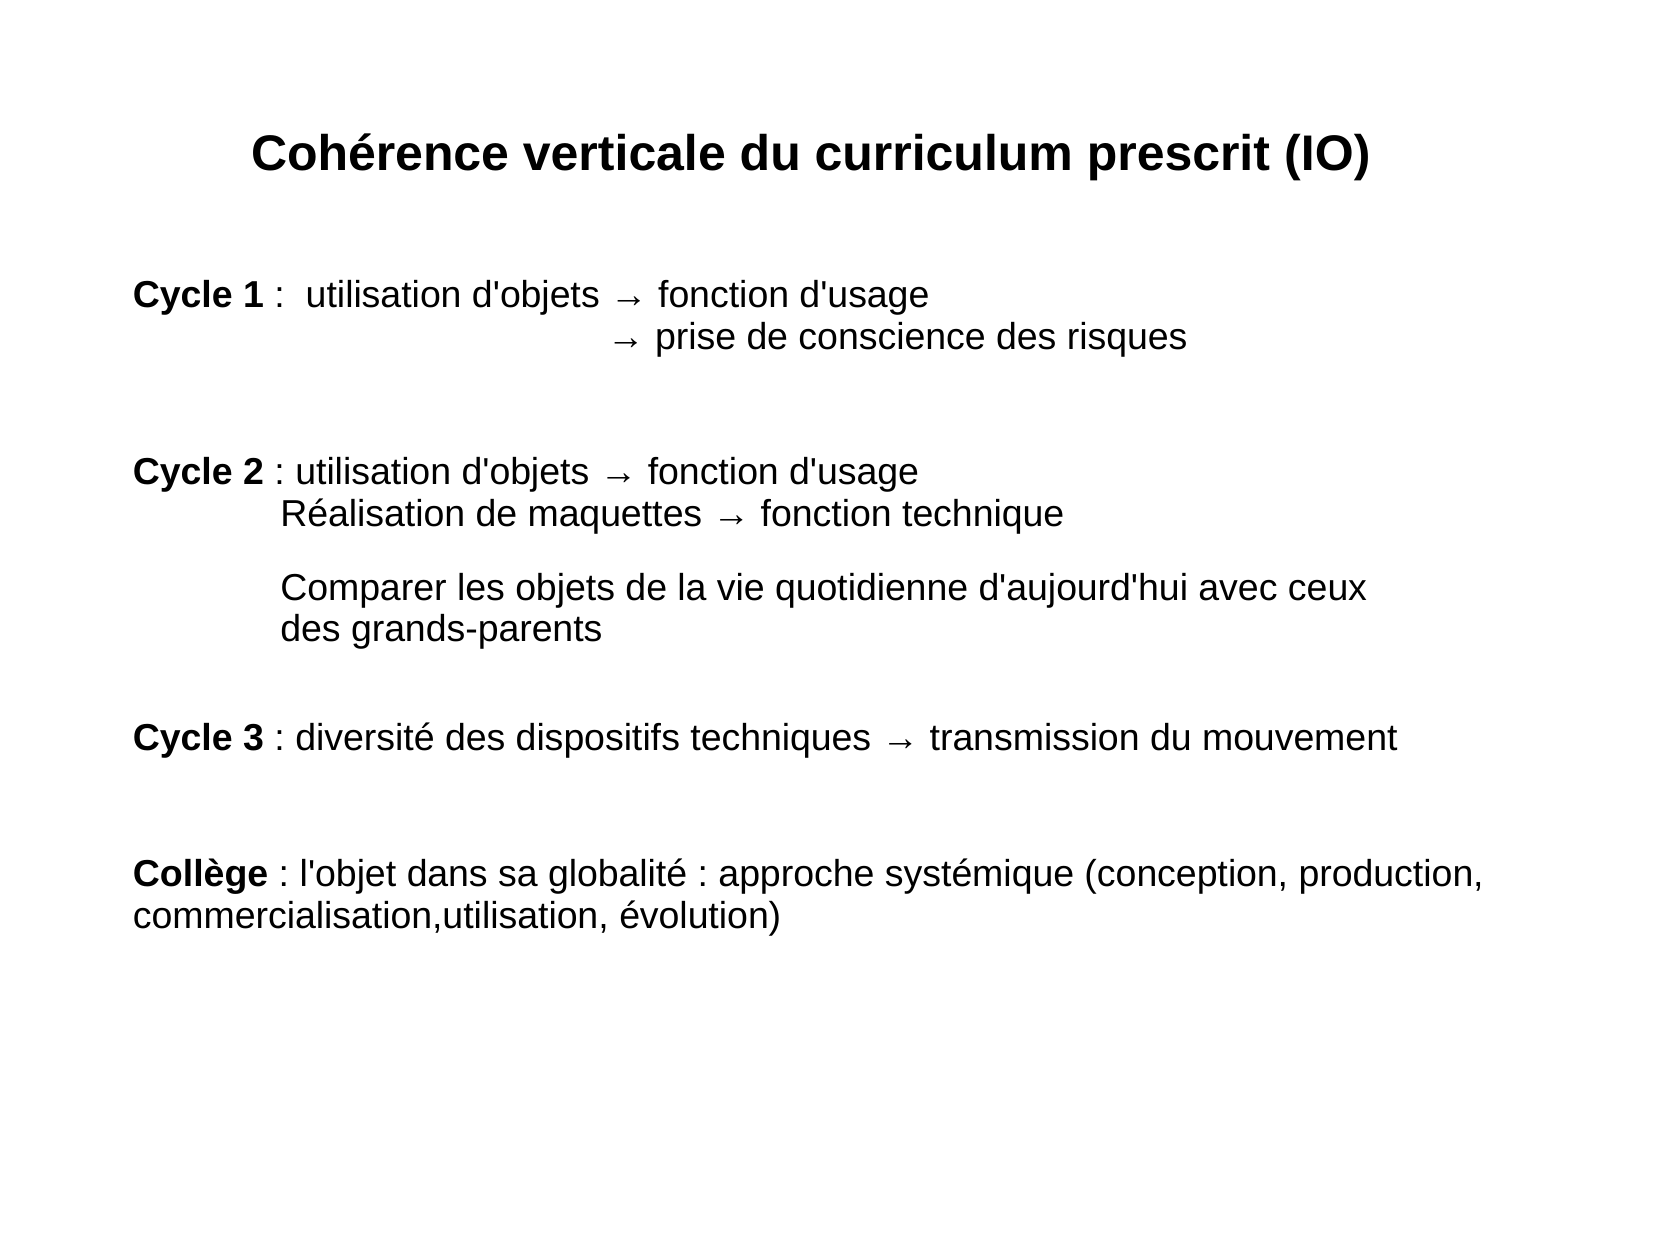

Cohérence verticale du curriculum prescrit (IO)
Cycle 1 : utilisation d'objets → fonction d'usage
						 → prise de conscience des risques
Cycle 2 : utilisation d'objets → fonction d'usage
		Réalisation de maquettes → fonction technique
Comparer les objets de la vie quotidienne d'aujourd'hui avec ceux
des grands-parents
Cycle 3 : diversité des dispositifs techniques → transmission du mouvement
Collège : l'objet dans sa globalité : approche systémique (conception, production, commercialisation,utilisation, évolution)